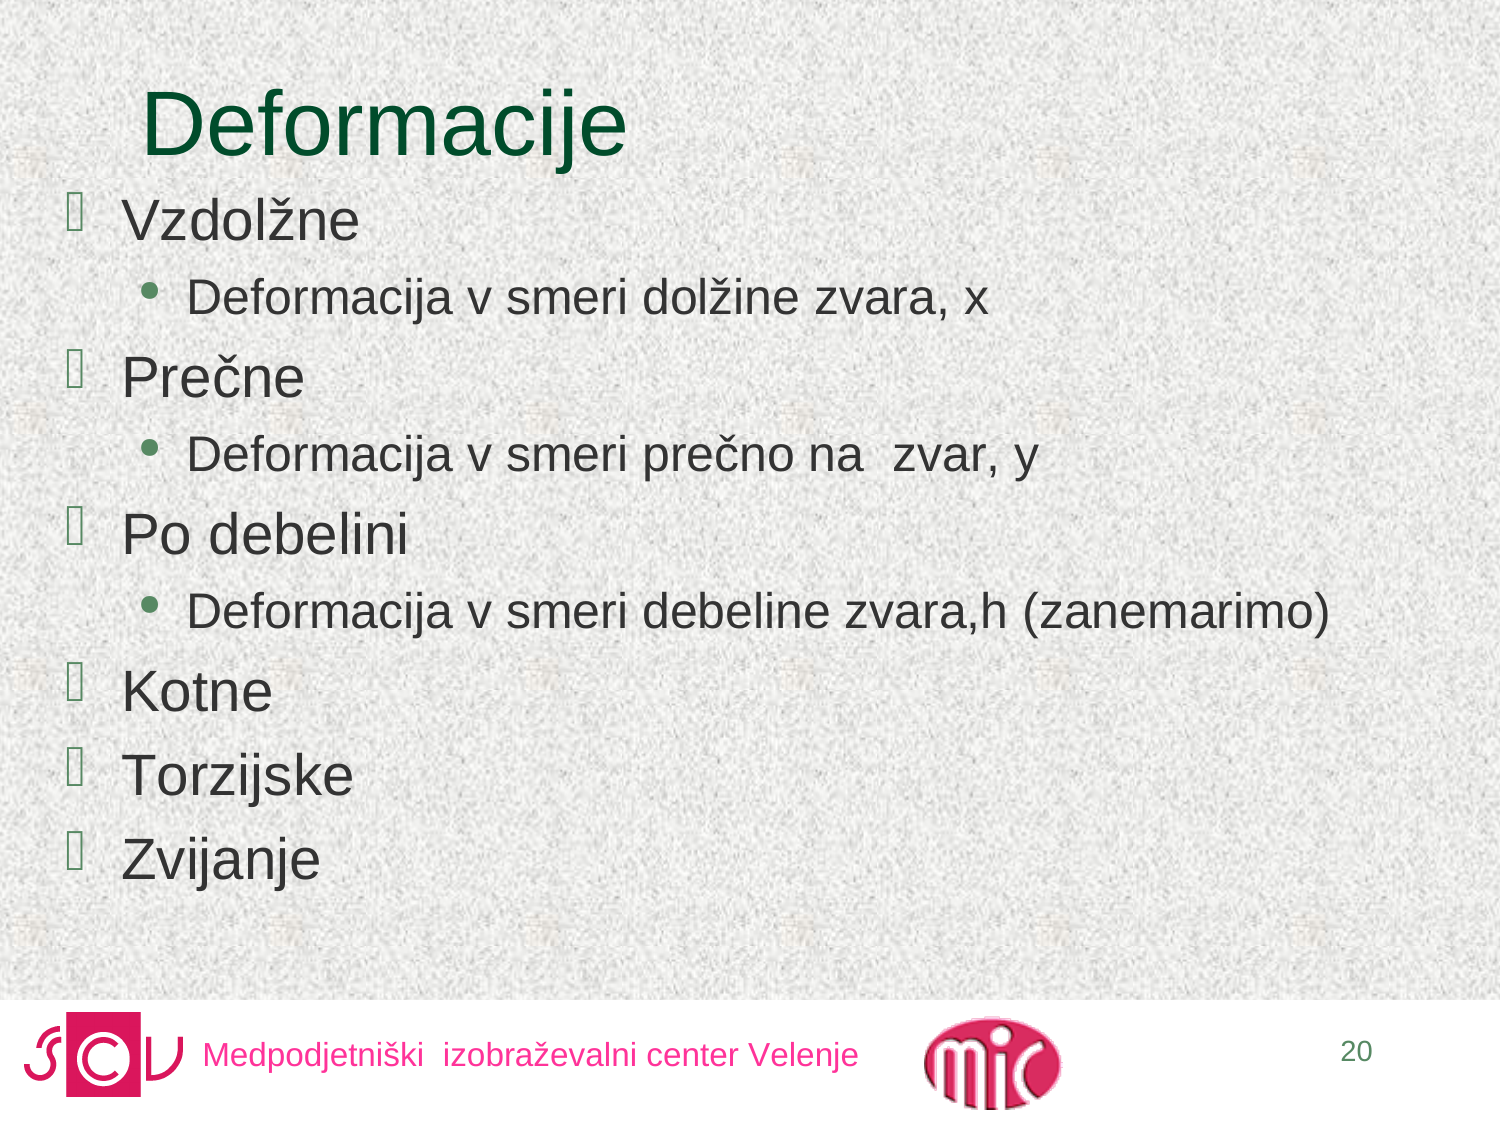

# Deformacije
Vzdolžne
Deformacija v smeri dolžine zvara, x
Prečne
Deformacija v smeri prečno na zvar, y
Po debelini
Deformacija v smeri debeline zvara,h (zanemarimo)
Kotne
Torzijske
Zvijanje